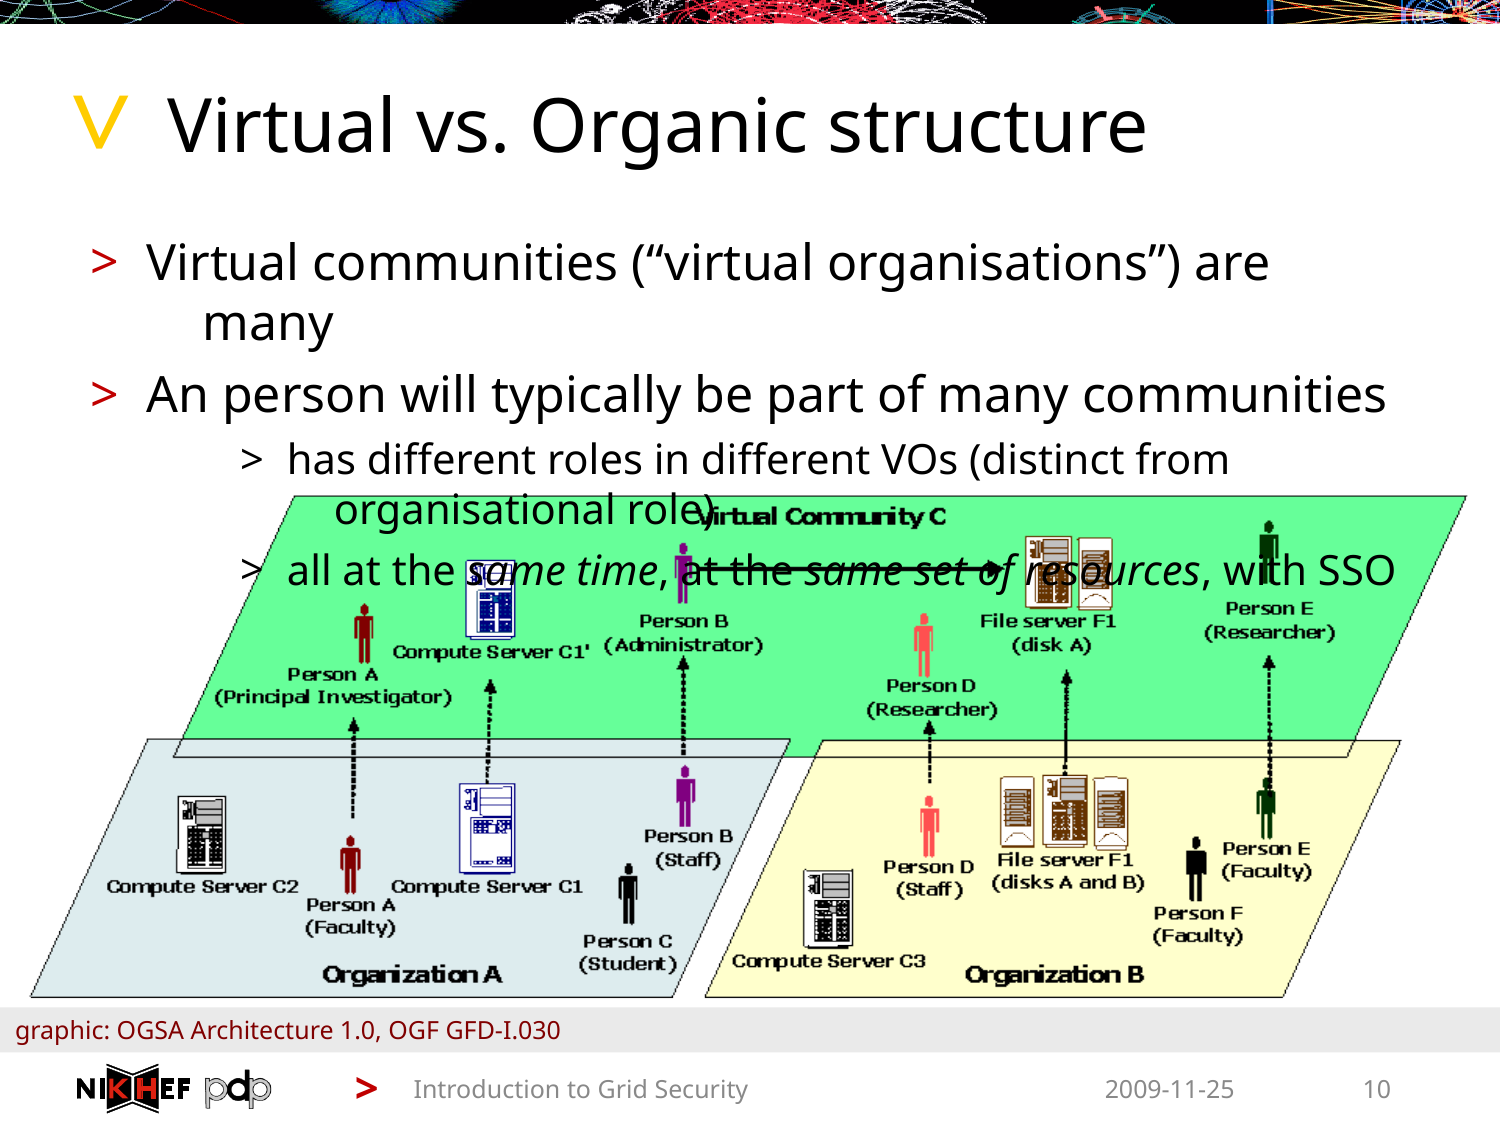

# Virtual vs. Organic structure
Virtual communities (“virtual organisations”) are many
An person will typically be part of many communities
has different roles in different VOs (distinct from organisational role)
all at the same time, at the same set of resources, with SSO
graphic: OGSA Architecture 1.0, OGF GFD-I.030
Introduction to Grid Security
2009-11-25
9